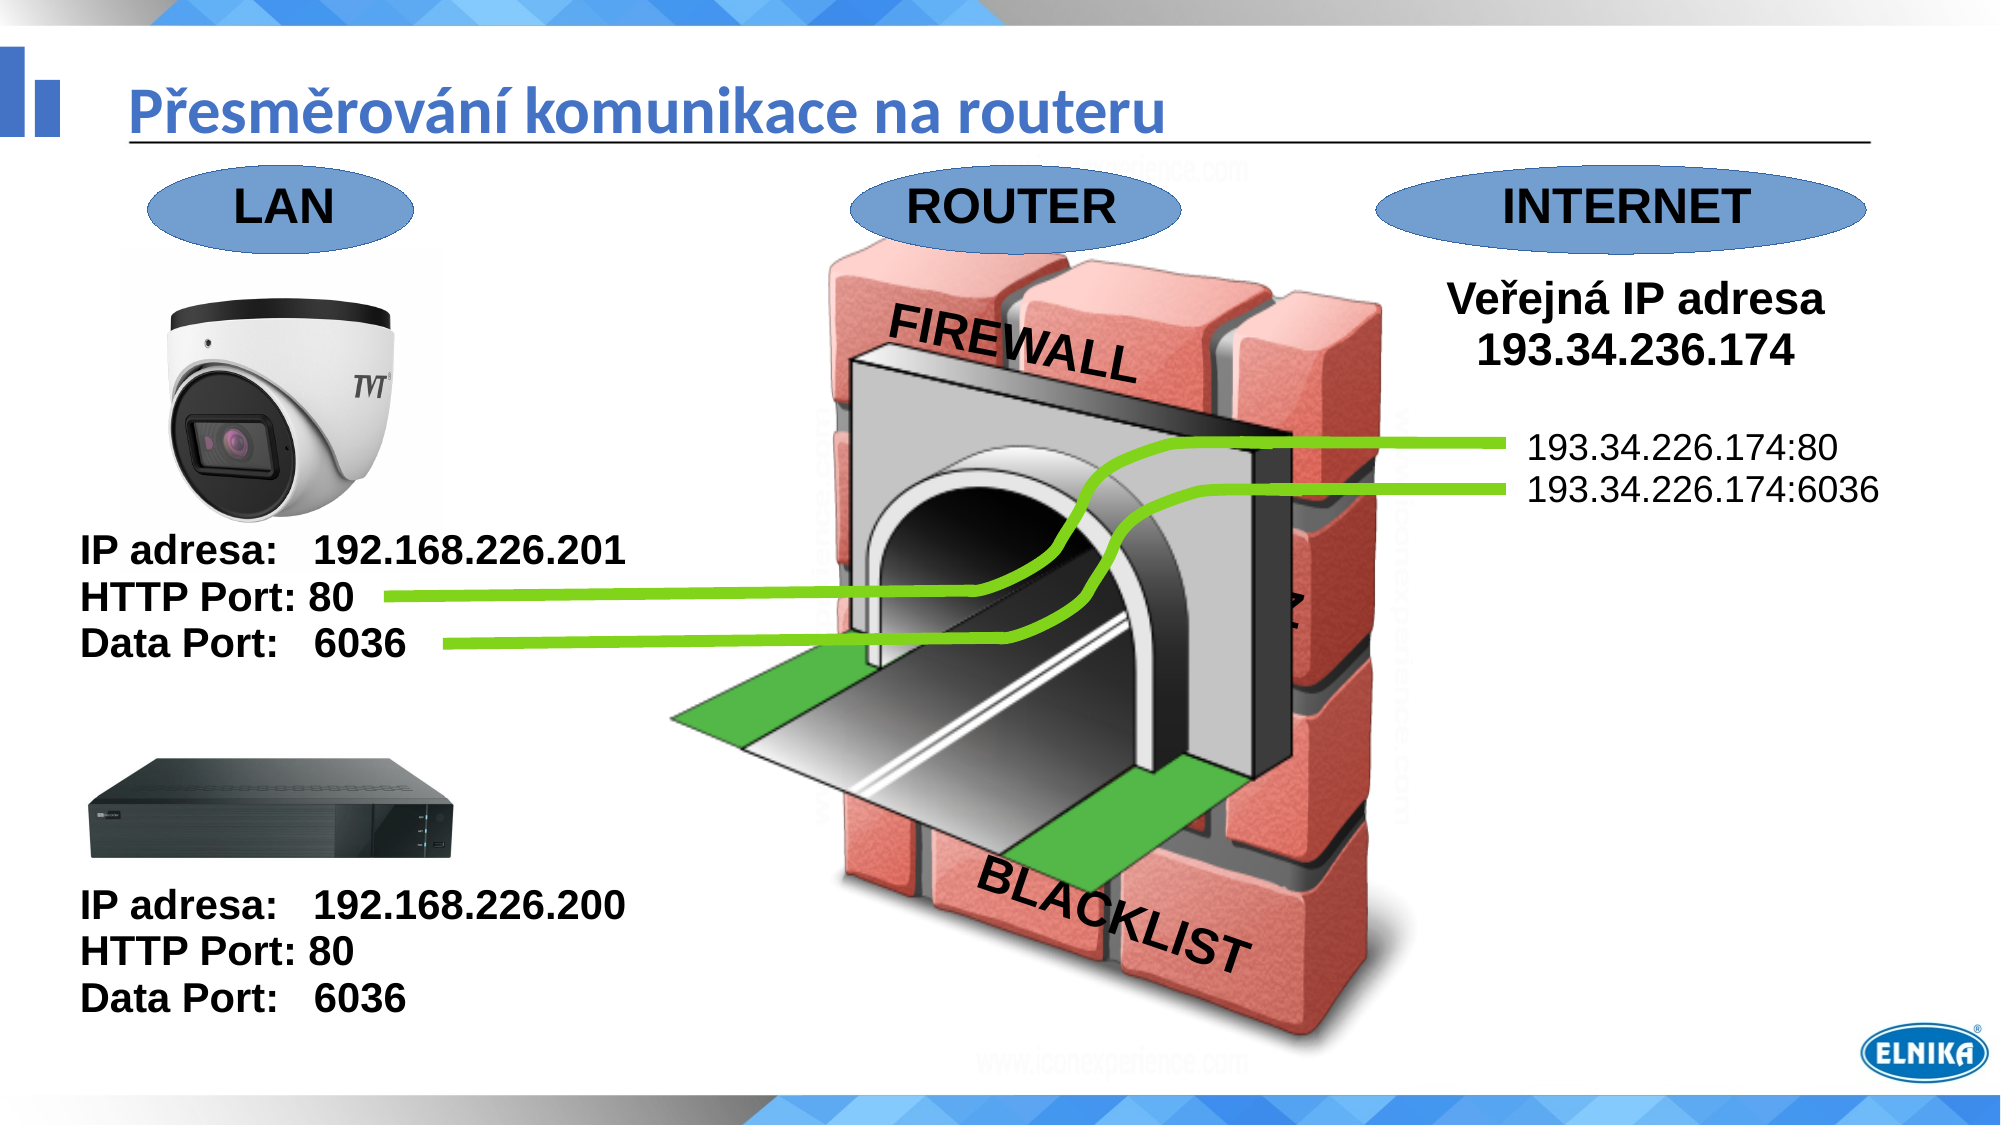

Přesměrování komunikace na routeru
LAN
INTERNET
ROUTER
Veřejná IP adresa
193.34.236.174
FIREWALL
193.34.226.174:80
193.34.226.174:6036
IP adresa: 192.168.226.201
HTTP Port: 80
Data Port: 6036
DMZ
IP adresa: 192.168.226.200
HTTP Port: 80
Data Port: 6036
BLACKLIST